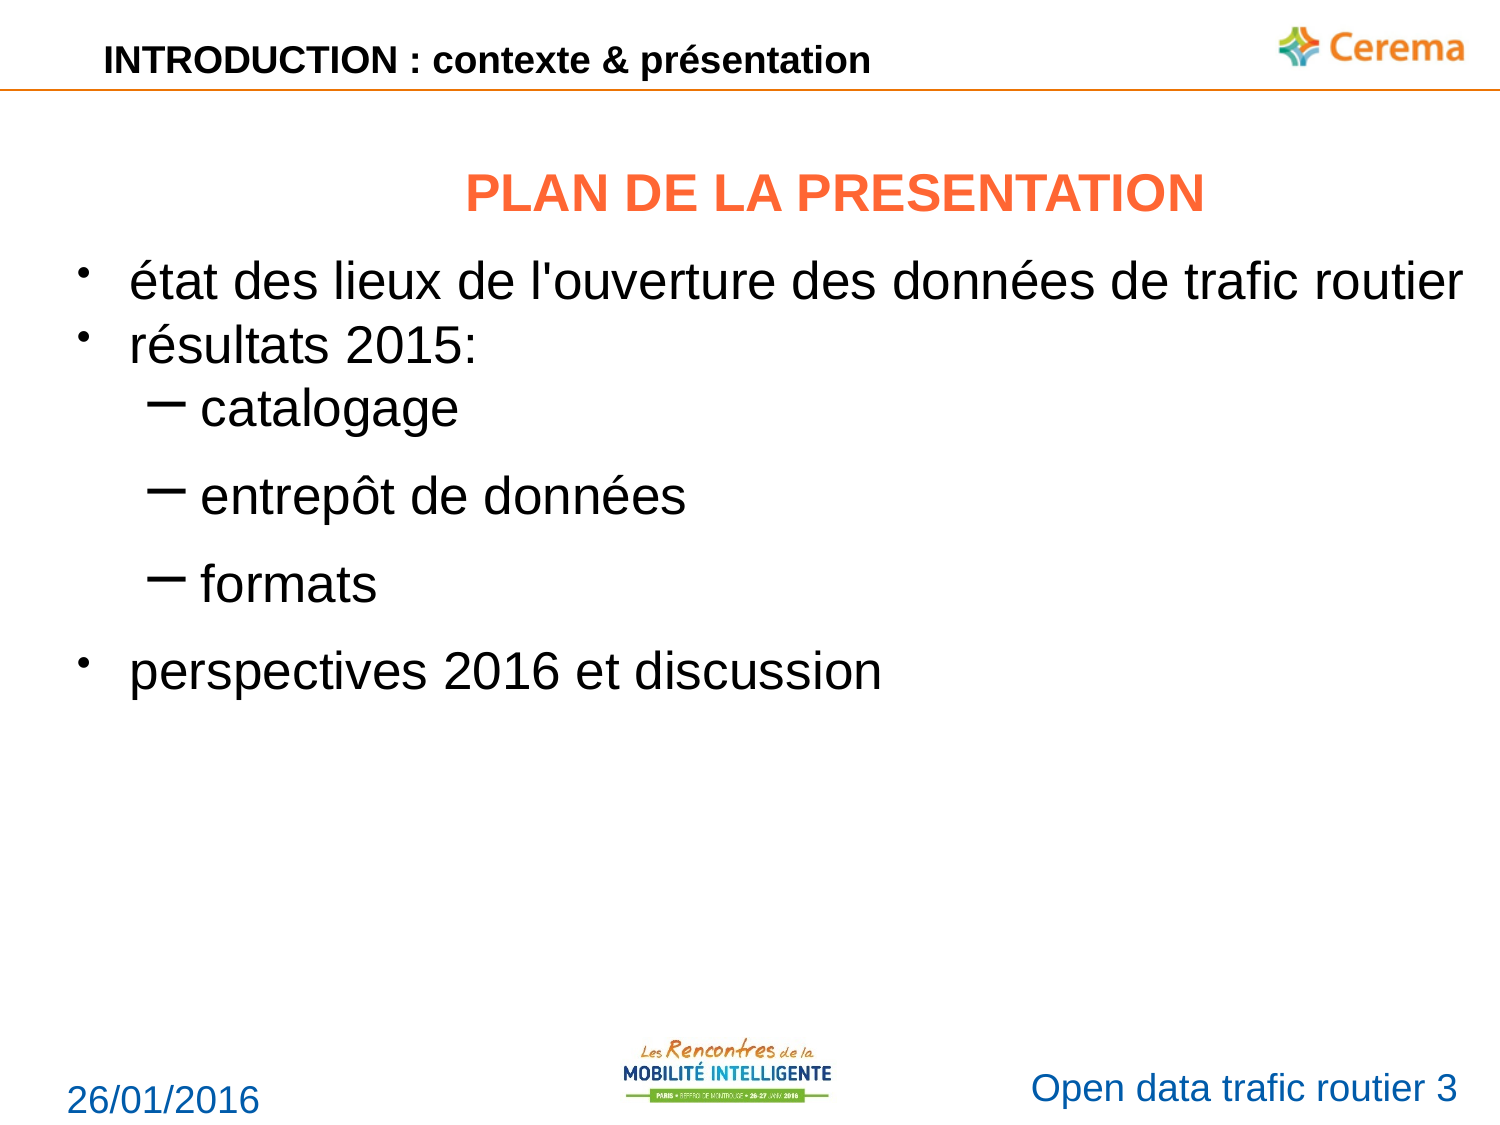

# INTRODUCTION : contexte & présentation
PLAN DE LA PRESENTATION
état des lieux de l'ouverture des données de trafic routier
résultats 2015:
catalogage
entrepôt de données
formats
perspectives 2016 et discussion
Open data trafic routier
26/01/2016